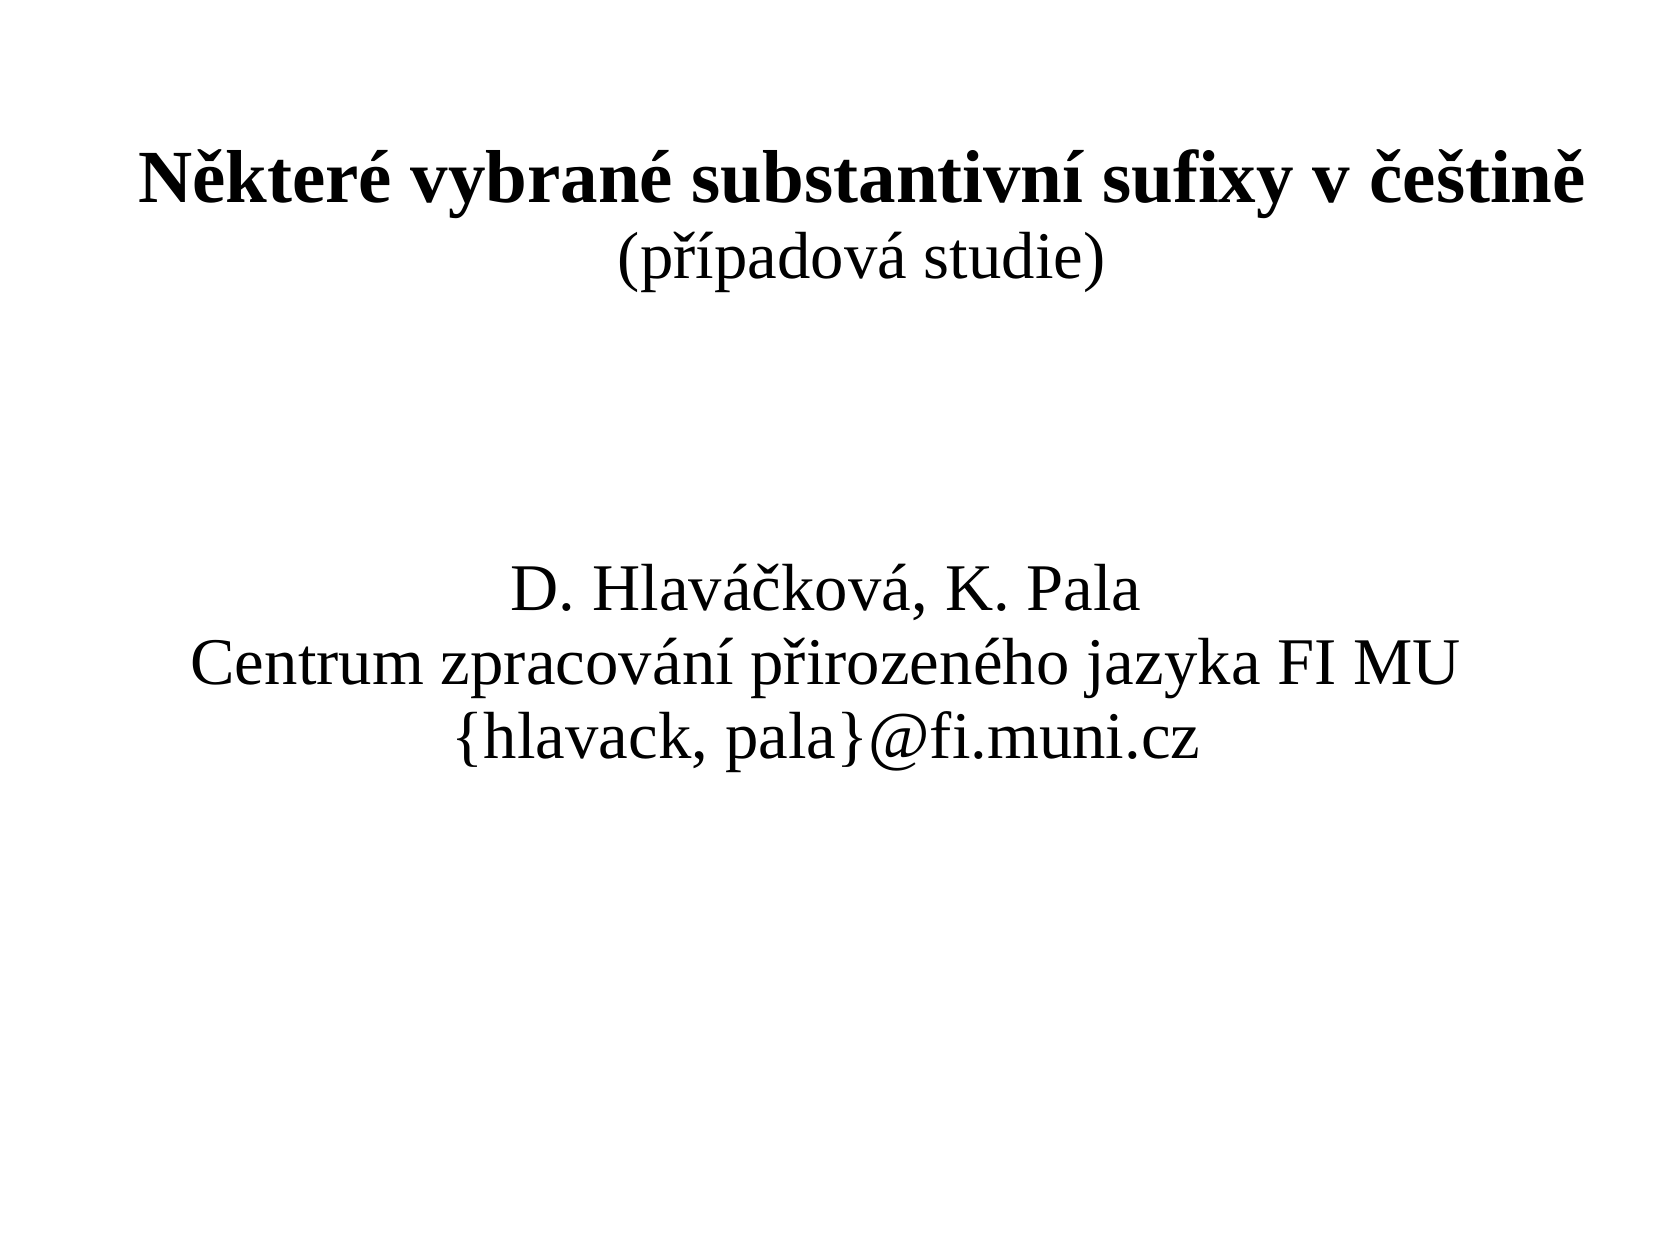

# Některé vybrané substantivní sufixy v češtině (případová studie)
D. Hlaváčková, K. Pala
Centrum zpracování přirozeného jazyka FI MU
{hlavack, pala}@fi.muni.cz